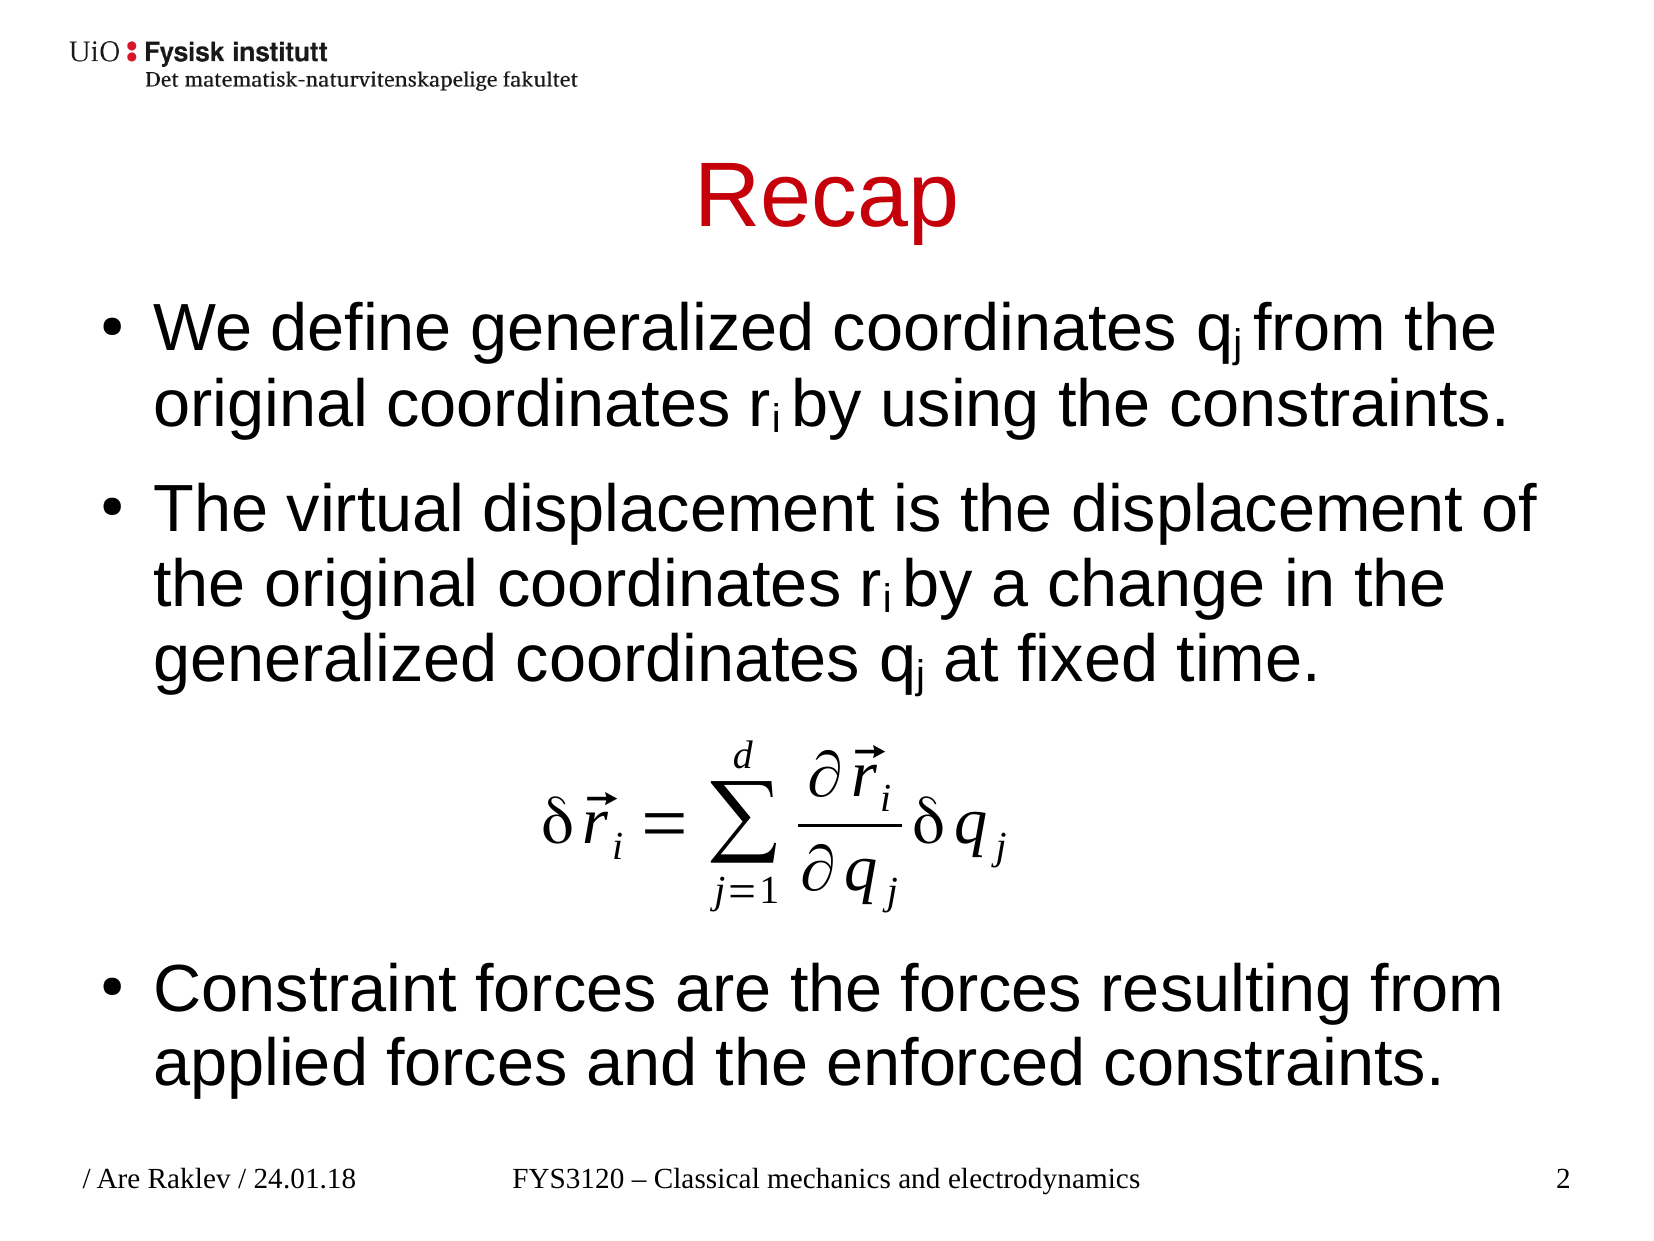

# Recap
We define generalized coordinates qj from the original coordinates ri by using the constraints.
The virtual displacement is the displacement of the original coordinates ri by a change in the generalized coordinates qj at fixed time.
Constraint forces are the forces resulting from applied forces and the enforced constraints.
/ Are Raklev / 24.01.18
FYS3120 – Classical mechanics and electrodynamics
2